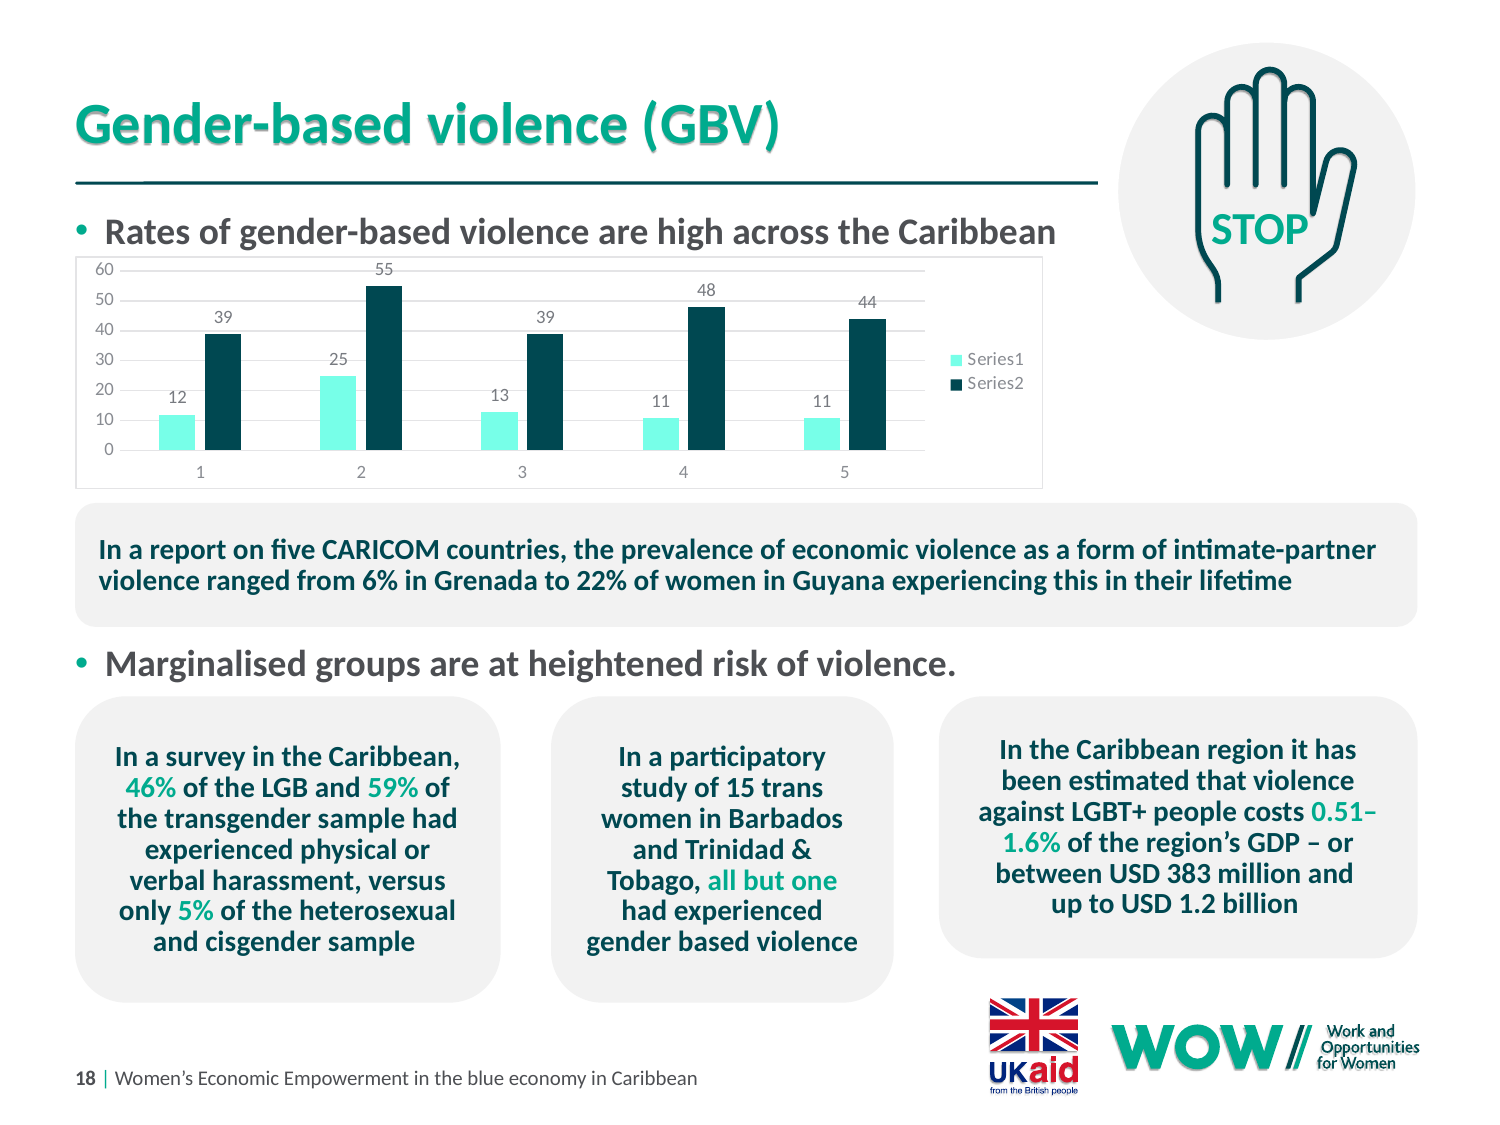

# Gender-based violence (GBV)
STOP
Rates of gender-based violence are high across the Caribbean
### Chart
| Category | Series1 | Series2 |
|---|---|---|
| 1 | 12.0 | 39.0 |
| 2 | 25.0 | 55.0 |
| 3 | 13.0 | 39.0 |
| 4 | 11.0 | 48.0 |
| 5 | 11.0 | 44.0 |In a report on five CARICOM countries, the prevalence of economic violence as a form of intimate-partner violence ranged from 6% in Grenada to 22% of women in Guyana experiencing this in their lifetime
Marginalised groups are at heightened risk of violence.
In a survey in the Caribbean, 46% of the LGB and 59% of the transgender sample had experienced physical or verbal harassment, versus only 5% of the heterosexual and cisgender sample
In a participatory study of 15 trans women in Barbados and Trinidad & Tobago, all but one had experienced gender based violence
In the Caribbean region it has been estimated that violence against LGBT+ people costs 0.51–1.6% of the region’s GDP – or between USD 383 million and
up to USD 1.2 billion
15 | Women’s Economic Empowerment in the blue economy in Caribbean